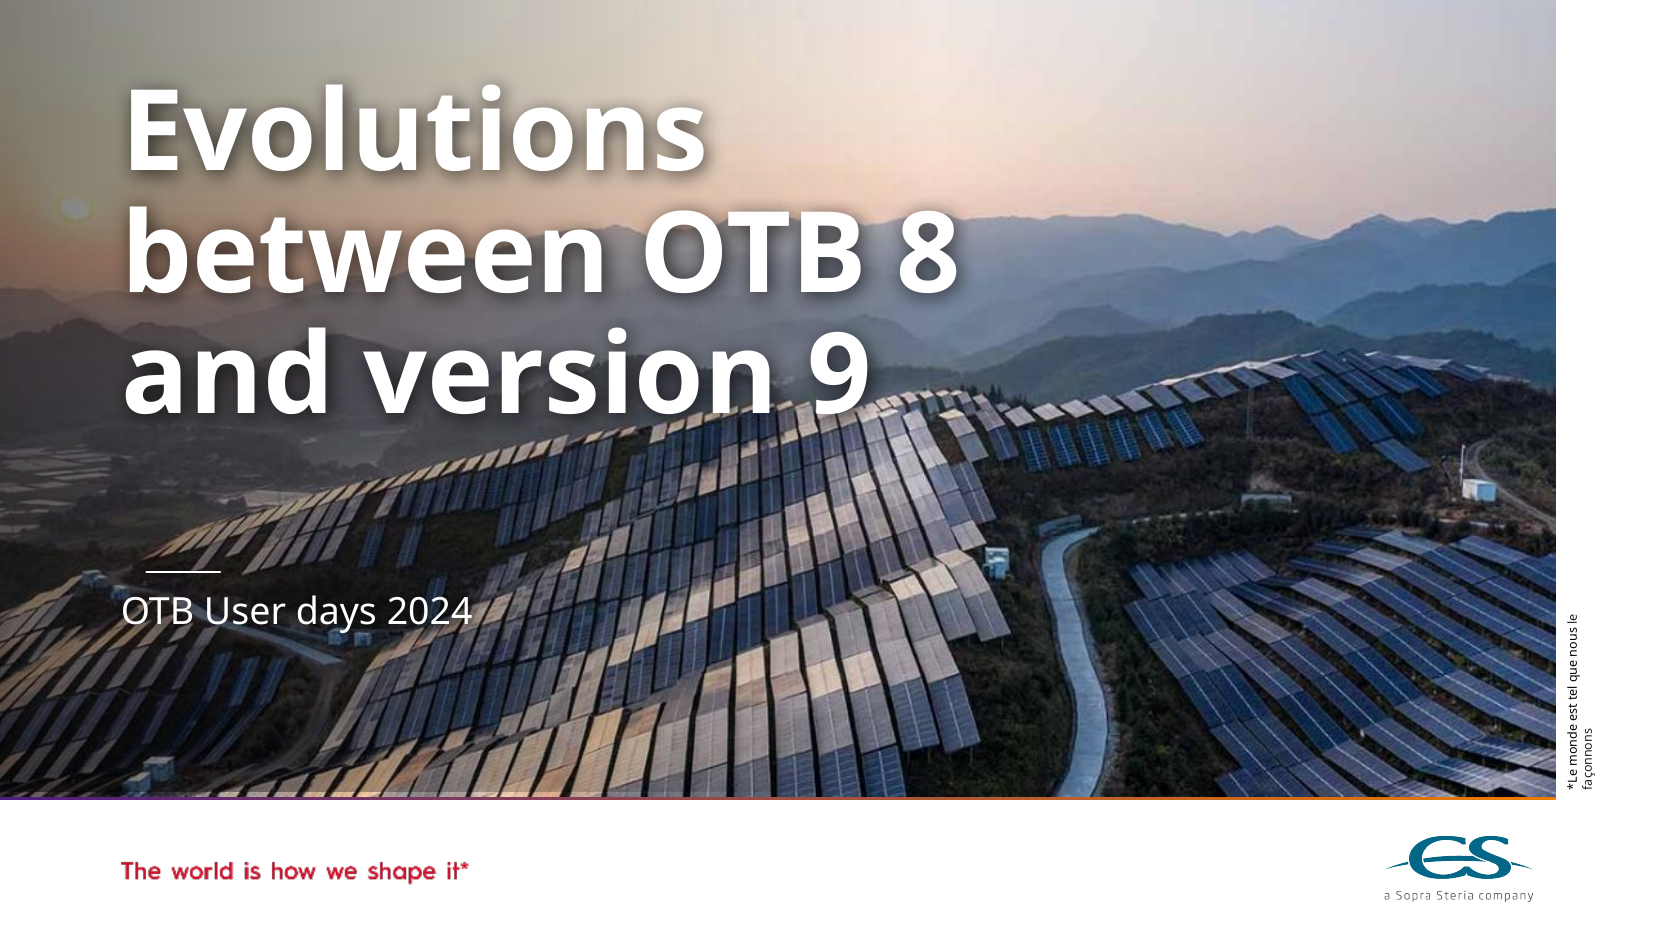

# Evolutions between OTB 8 and version 9
OTB User days 2024